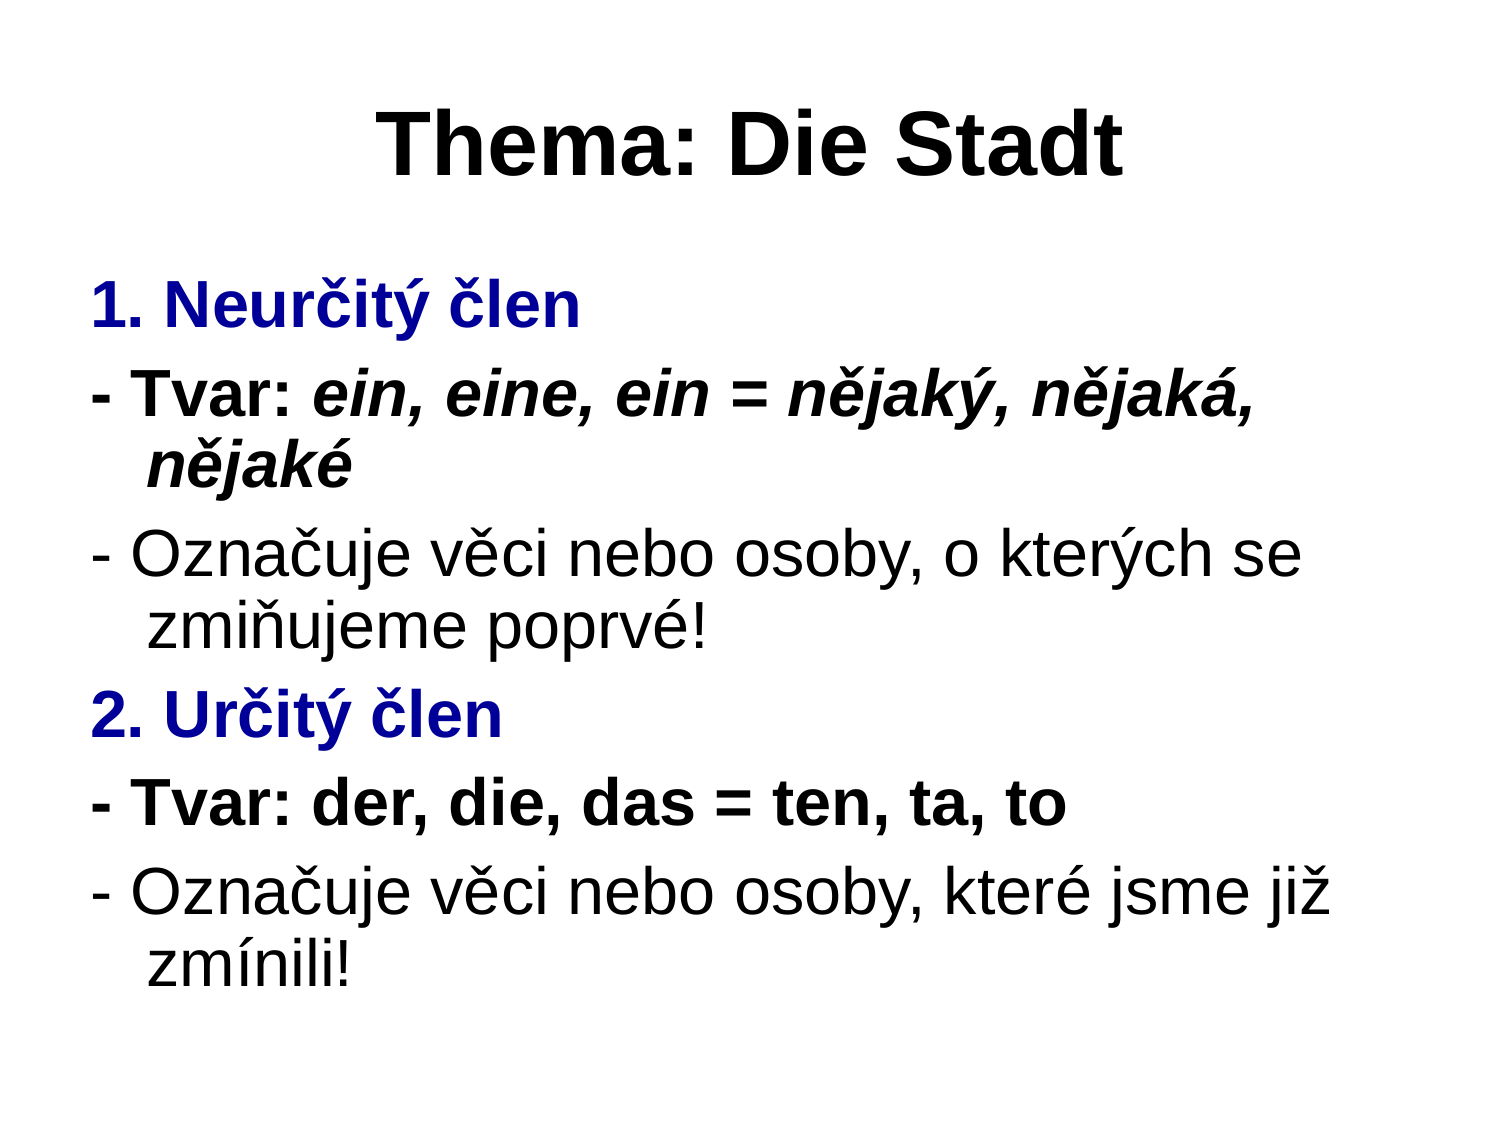

# Thema: Die Stadt
1. Neurčitý člen
- Tvar: ein, eine, ein = nějaký, nějaká, nějaké
- Označuje věci nebo osoby, o kterých se zmiňujeme poprvé!
2. Určitý člen
- Tvar: der, die, das = ten, ta, to
- Označuje věci nebo osoby, které jsme již zmínili!